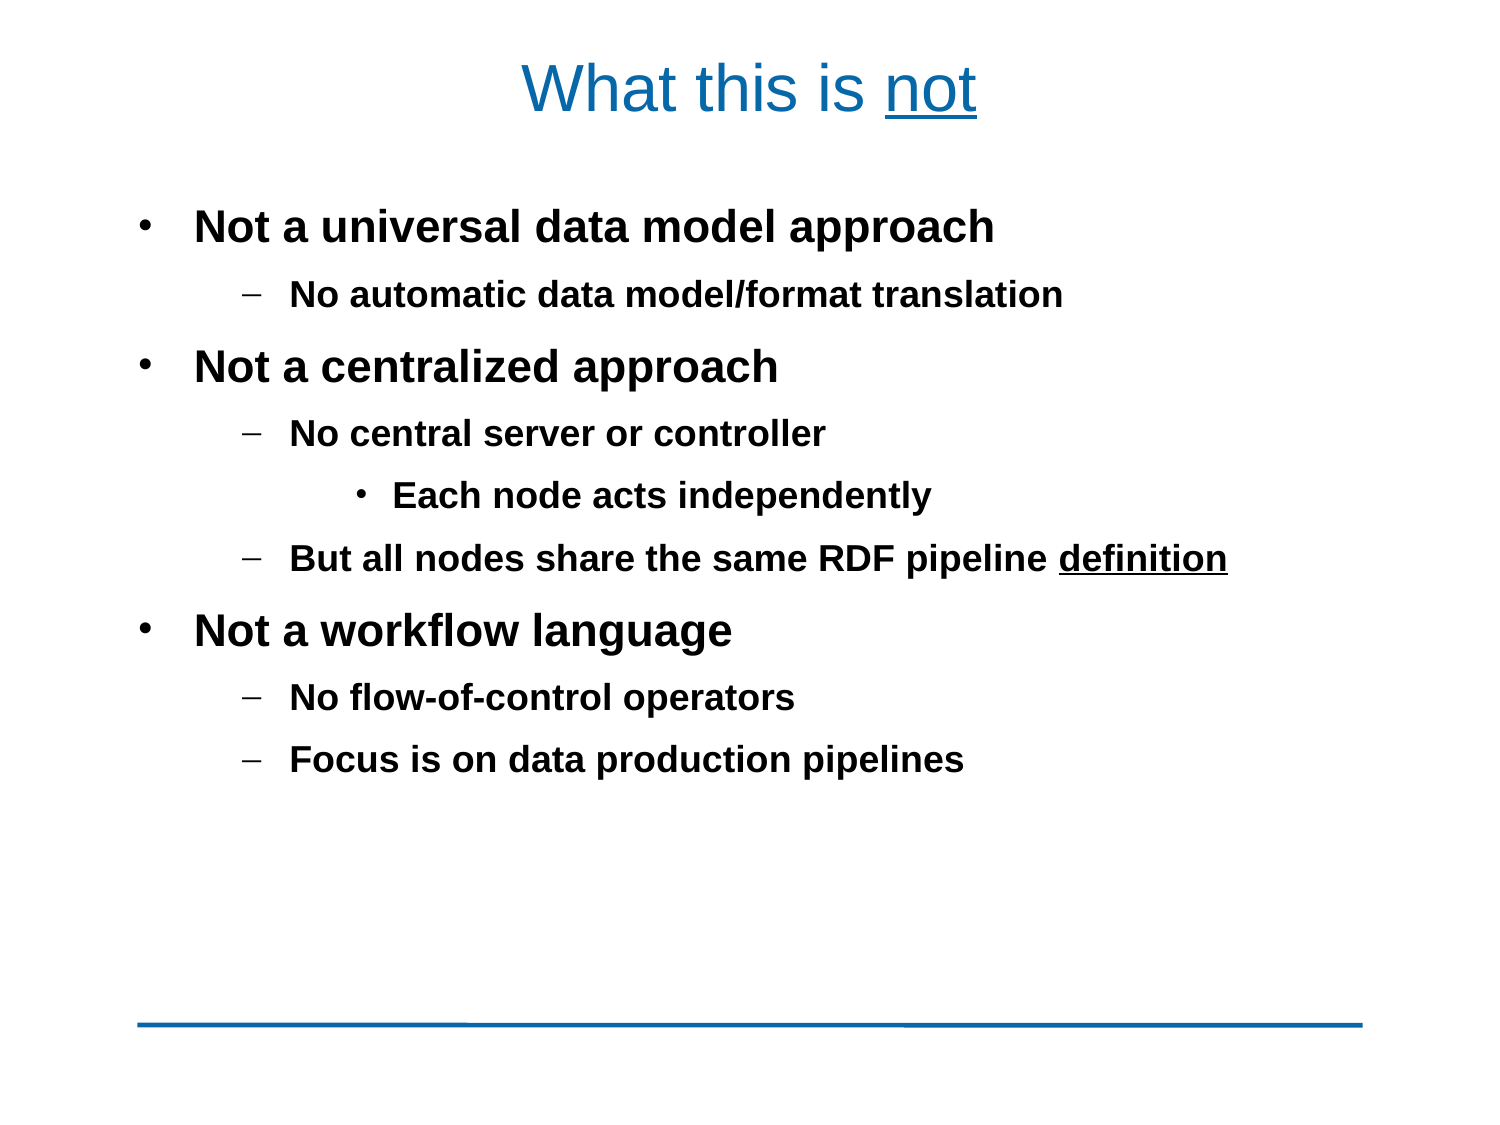

# What this is not
Not a universal data model approach
No automatic data model/format translation
Not a centralized approach
No central server or controller
Each node acts independently
But all nodes share the same RDF pipeline definition
Not a workflow language
No flow-of-control operators
Focus is on data production pipelines